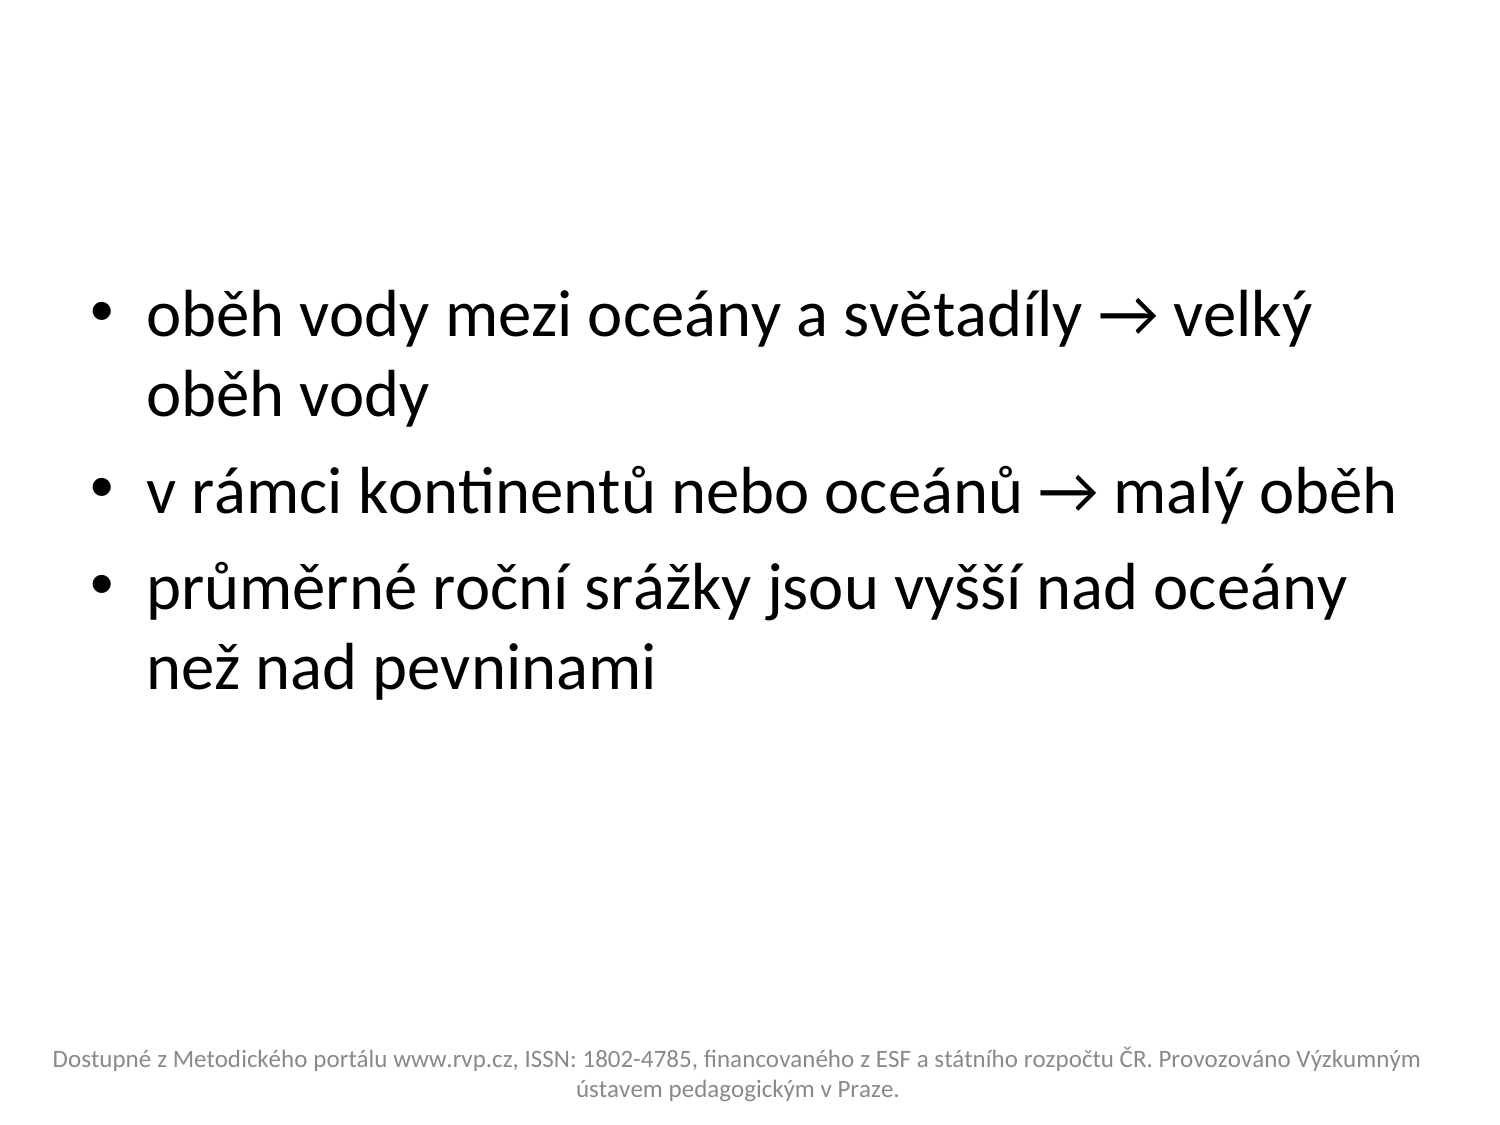

# oběh vody mezi oceány a světadíly → velký oběh vody
v rámci kontinentů nebo oceánů → malý oběh
průměrné roční srážky jsou vyšší nad oceány než nad pevninami
Dostupné z Metodického portálu www.rvp.cz, ISSN: 1802-4785, financovaného z ESF a státního rozpočtu ČR. Provozováno Výzkumným ústavem pedagogickým v Praze.